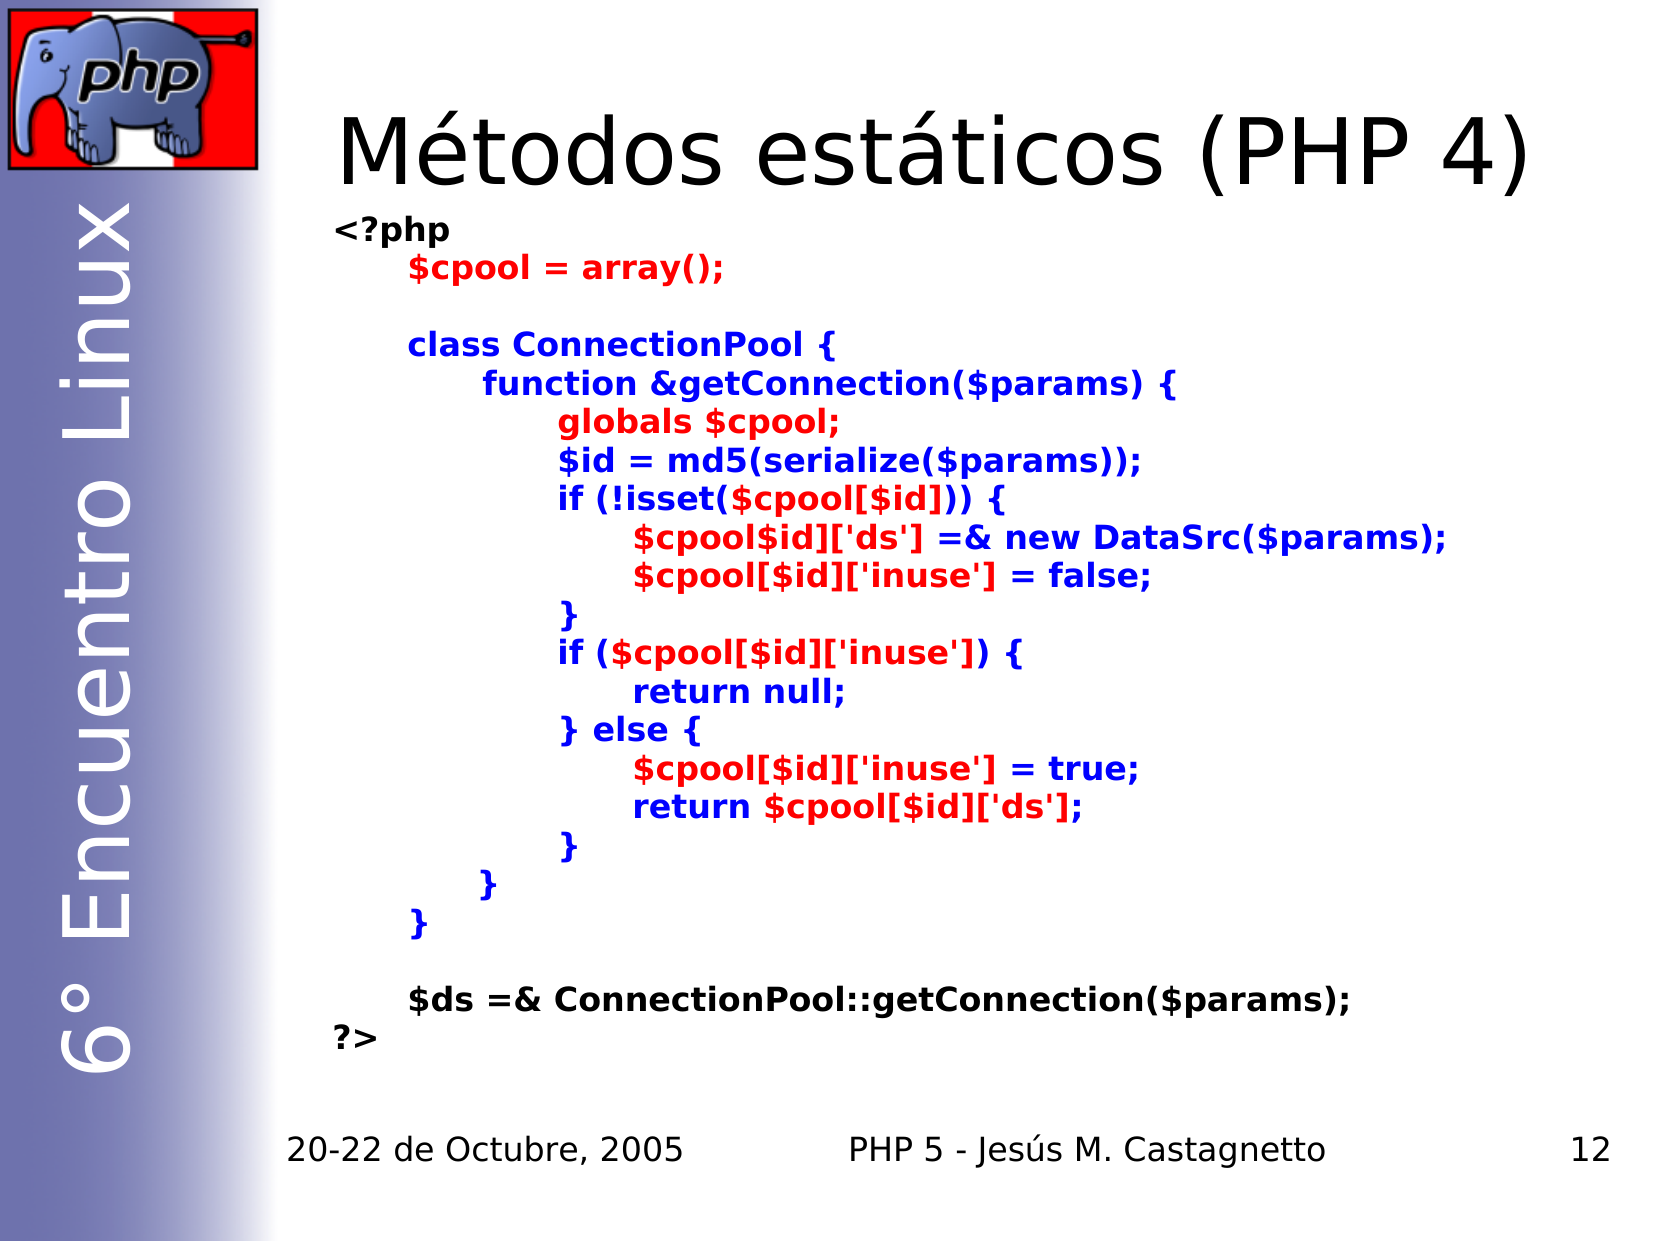

# Métodos estáticos (PHP 4)
<?php
	$cpool = array();
	class ConnectionPool {
		function &getConnection($params) {
			globals $cpool;
			$id = md5(serialize($params));
			if (!isset($cpool[$id])) {
				$cpool$id]['ds'] =& new DataSrc($params);
				$cpool[$id]['inuse'] = false;
			}
			if ($cpool[$id]['inuse']) {
				return null;
			} else {
				$cpool[$id]['inuse'] = true;
				return $cpool[$id]['ds'];
			}
	 }
	}
	$ds =& ConnectionPool::getConnection($params);
?>
20-22 de Octubre, 2005
PHP 5 - Jesús M. Castagnetto
12